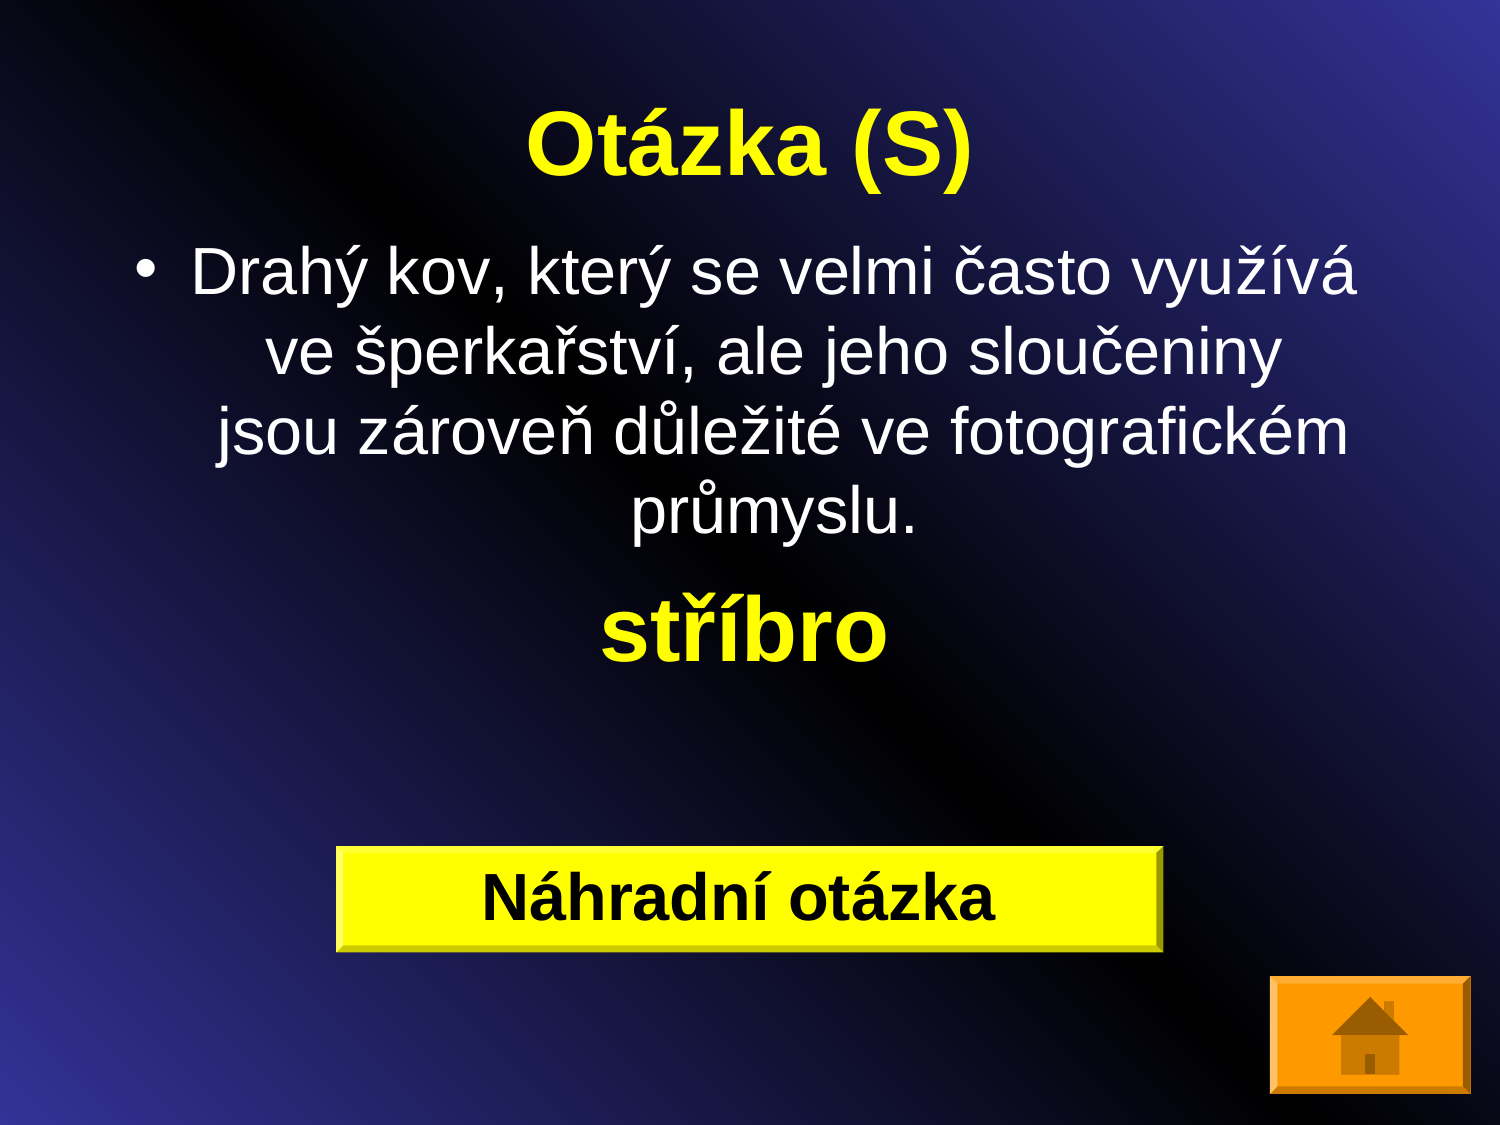

# Otázka (S)
Drahý kov, který se velmi často využívá
ve šperkařství, ale jeho sloučeniny
jsou zároveň důležité ve fotografickém průmyslu.
stříbro
Náhradní otázka